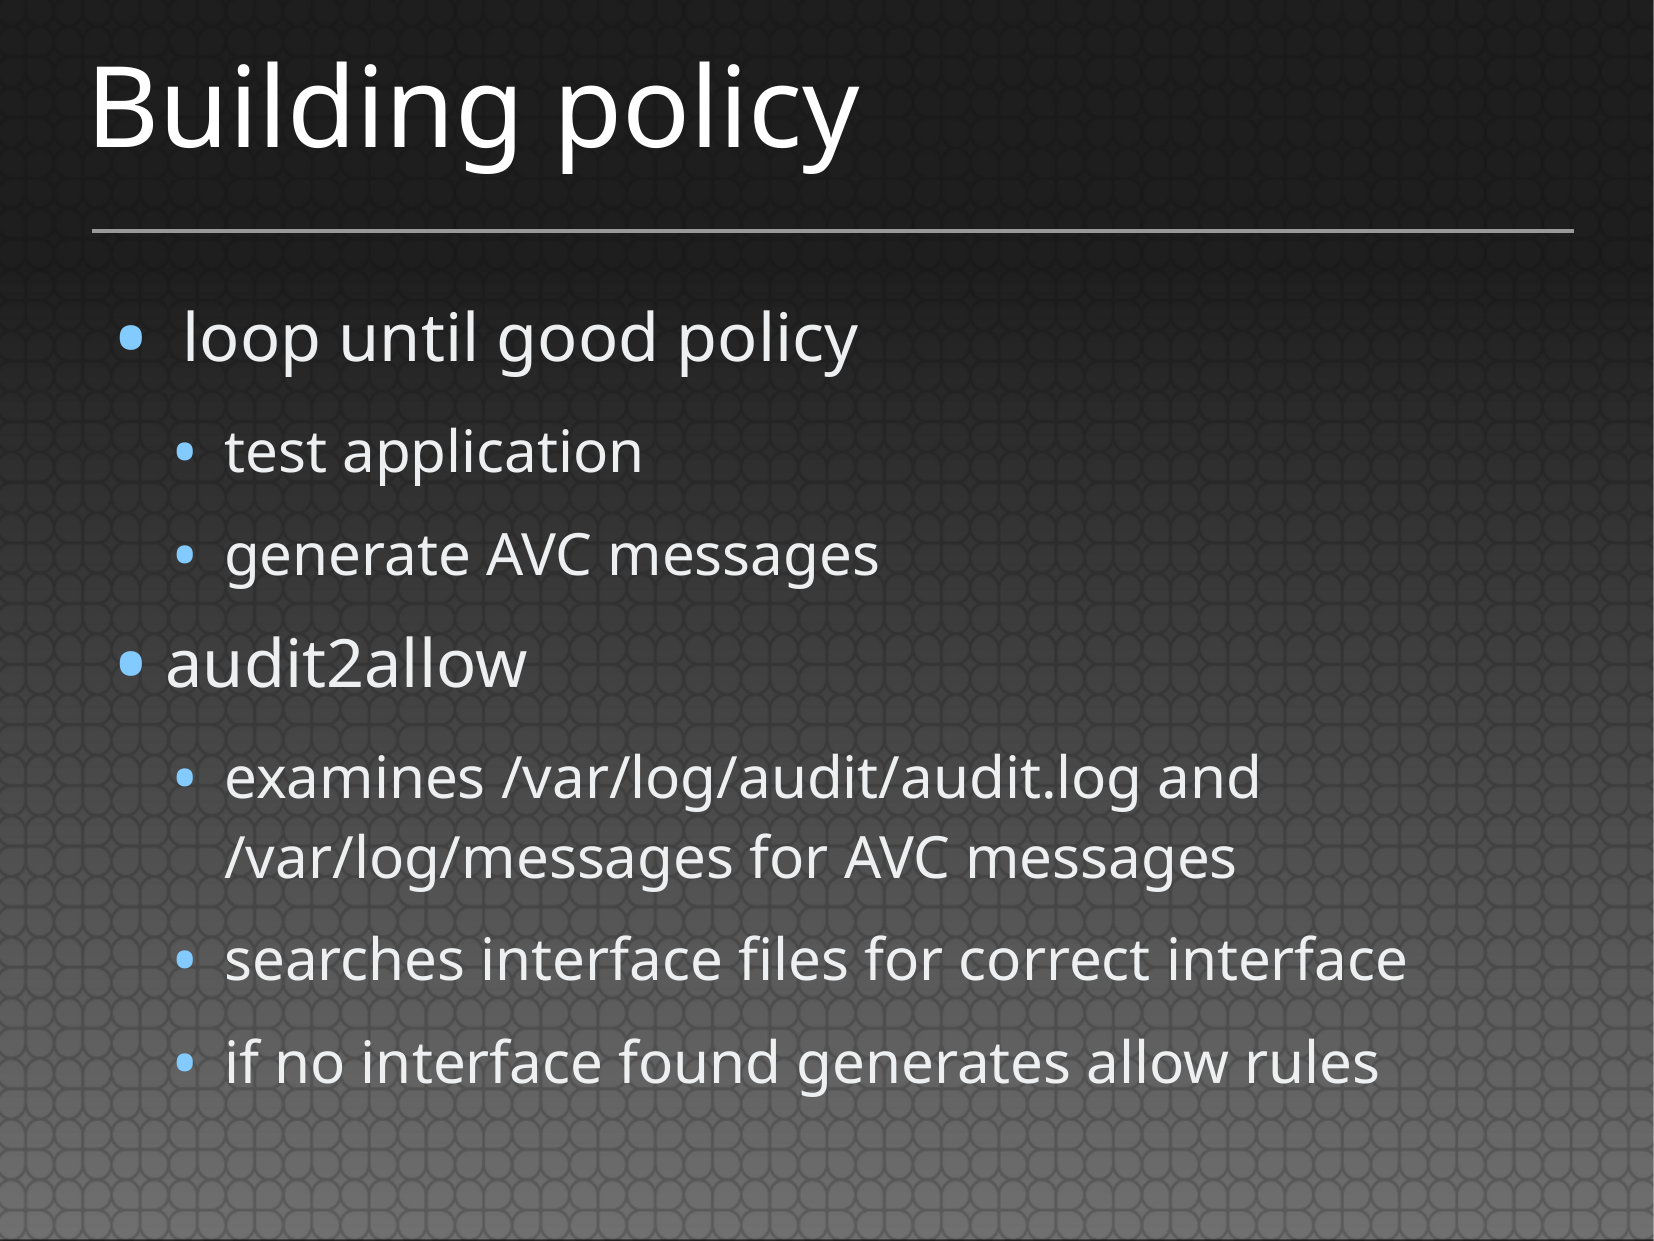

# Building policy
 loop until good policy
test application
generate AVC messages
audit2allow
examines /var/log/audit/audit.log and /var/log/messages for AVC messages
searches interface files for correct interface
if no interface found generates allow rules